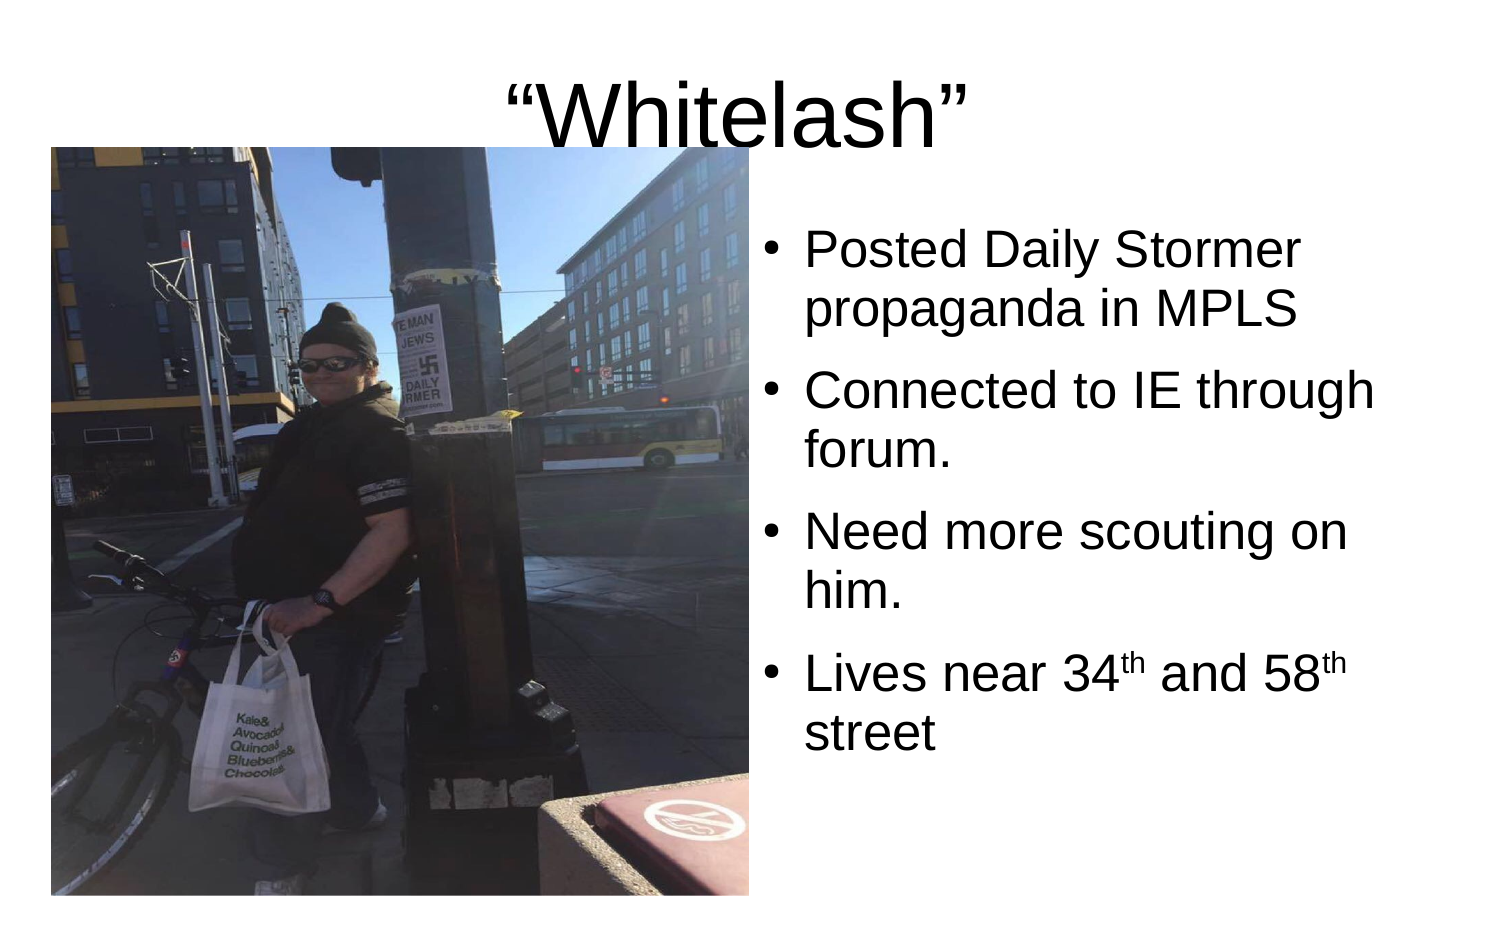

# “Whitelash”
Posted Daily Stormer propaganda in MPLS
Connected to IE through forum.
Need more scouting on him.
Lives near 34th and 58th street